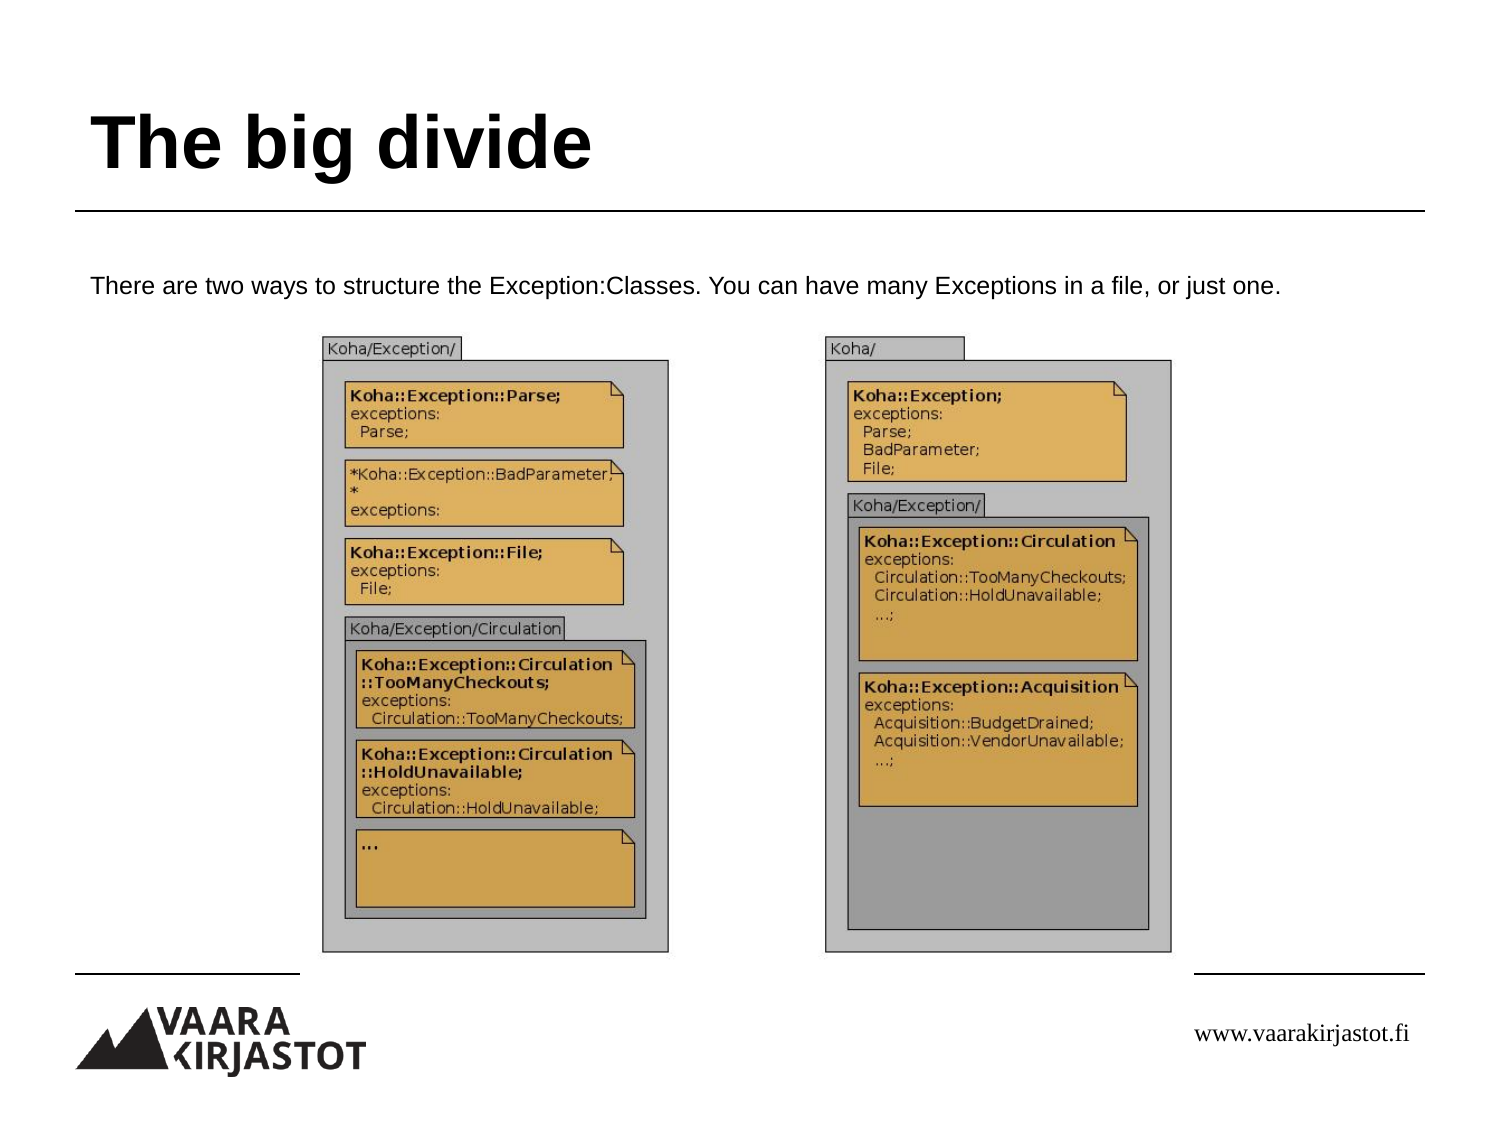

# The big divide
There are two ways to structure the Exception:Classes. You can have many Exceptions in a file, or just one.
www.vaarakirjastot.fi